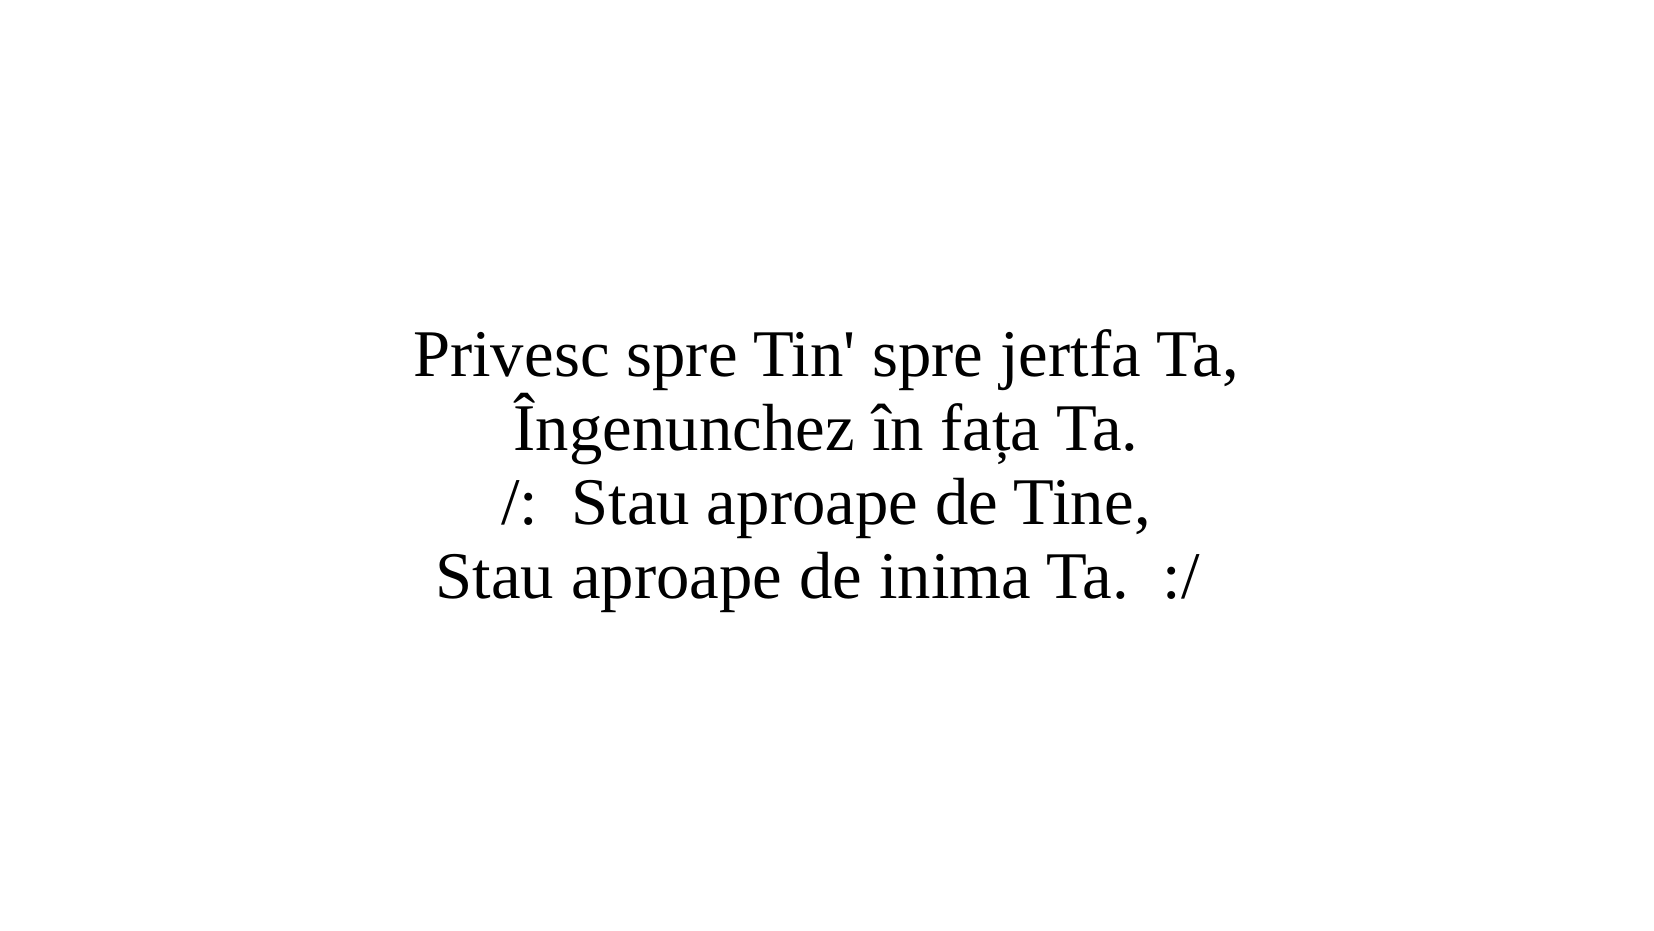

# Privesc spre Tin' spre jertfa Ta,
Îngenunchez în fața Ta.
/: Stau aproape de Tine,
Stau aproape de inima Ta. :/